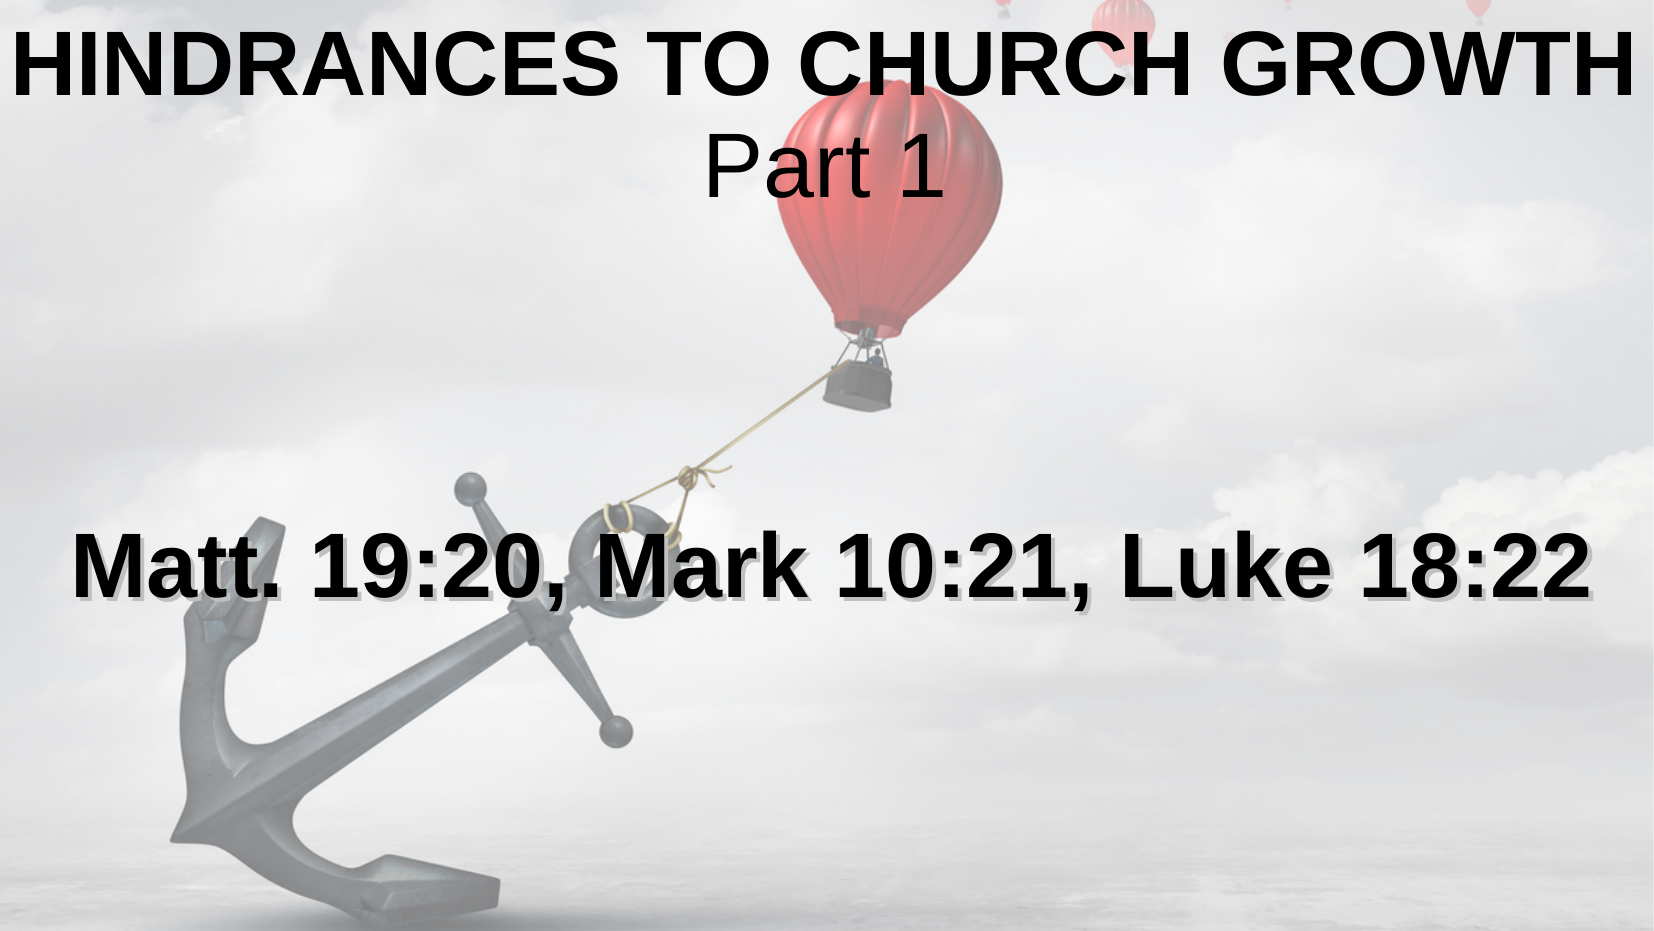

# HINDRANCES TO CHURCH GROWTH Part 1
Matt. 19:20, Mark 10:21, Luke 18:22